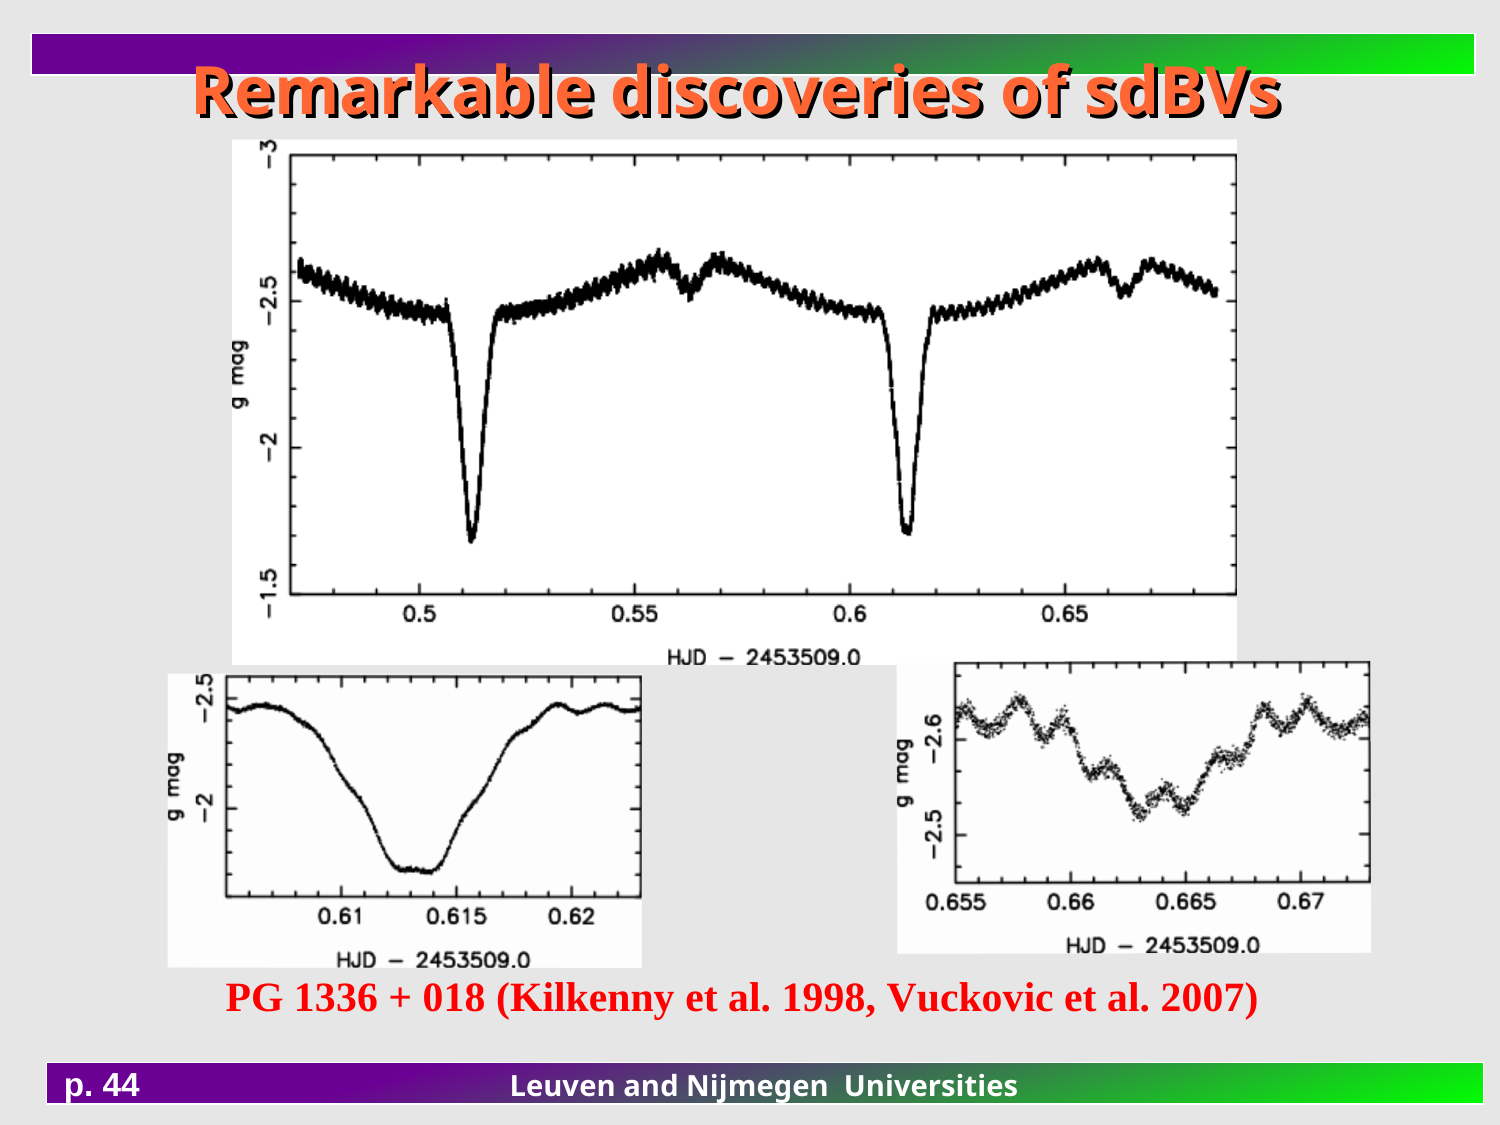

# Remarkable discoveries of sdBVs
PG 1336 + 018 (Kilkenny et al. 1998, Vuckovic et al. 2007)